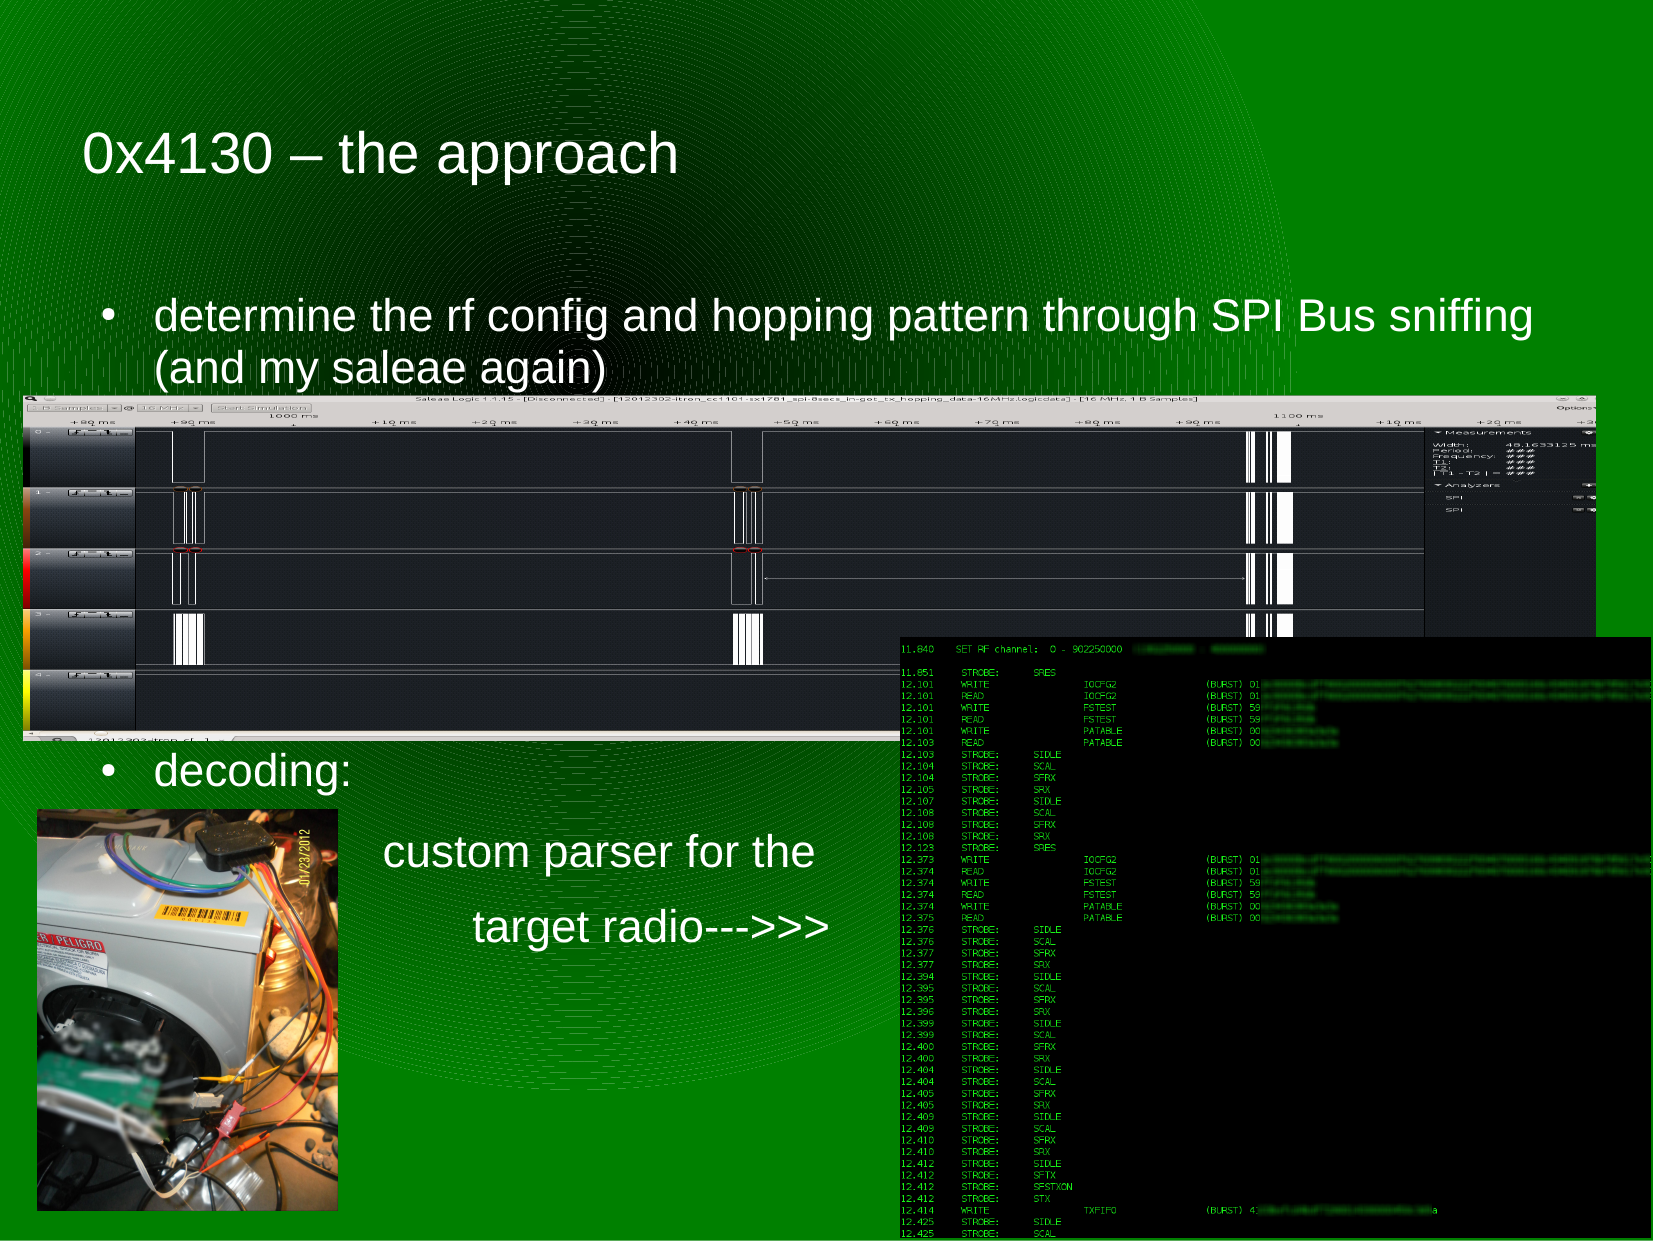

# 0x4130 – the approach
determine the rf config and hopping pattern through SPI Bus sniffing (and my saleae again)
decoding:
 custom parser for the
target radio--->>>